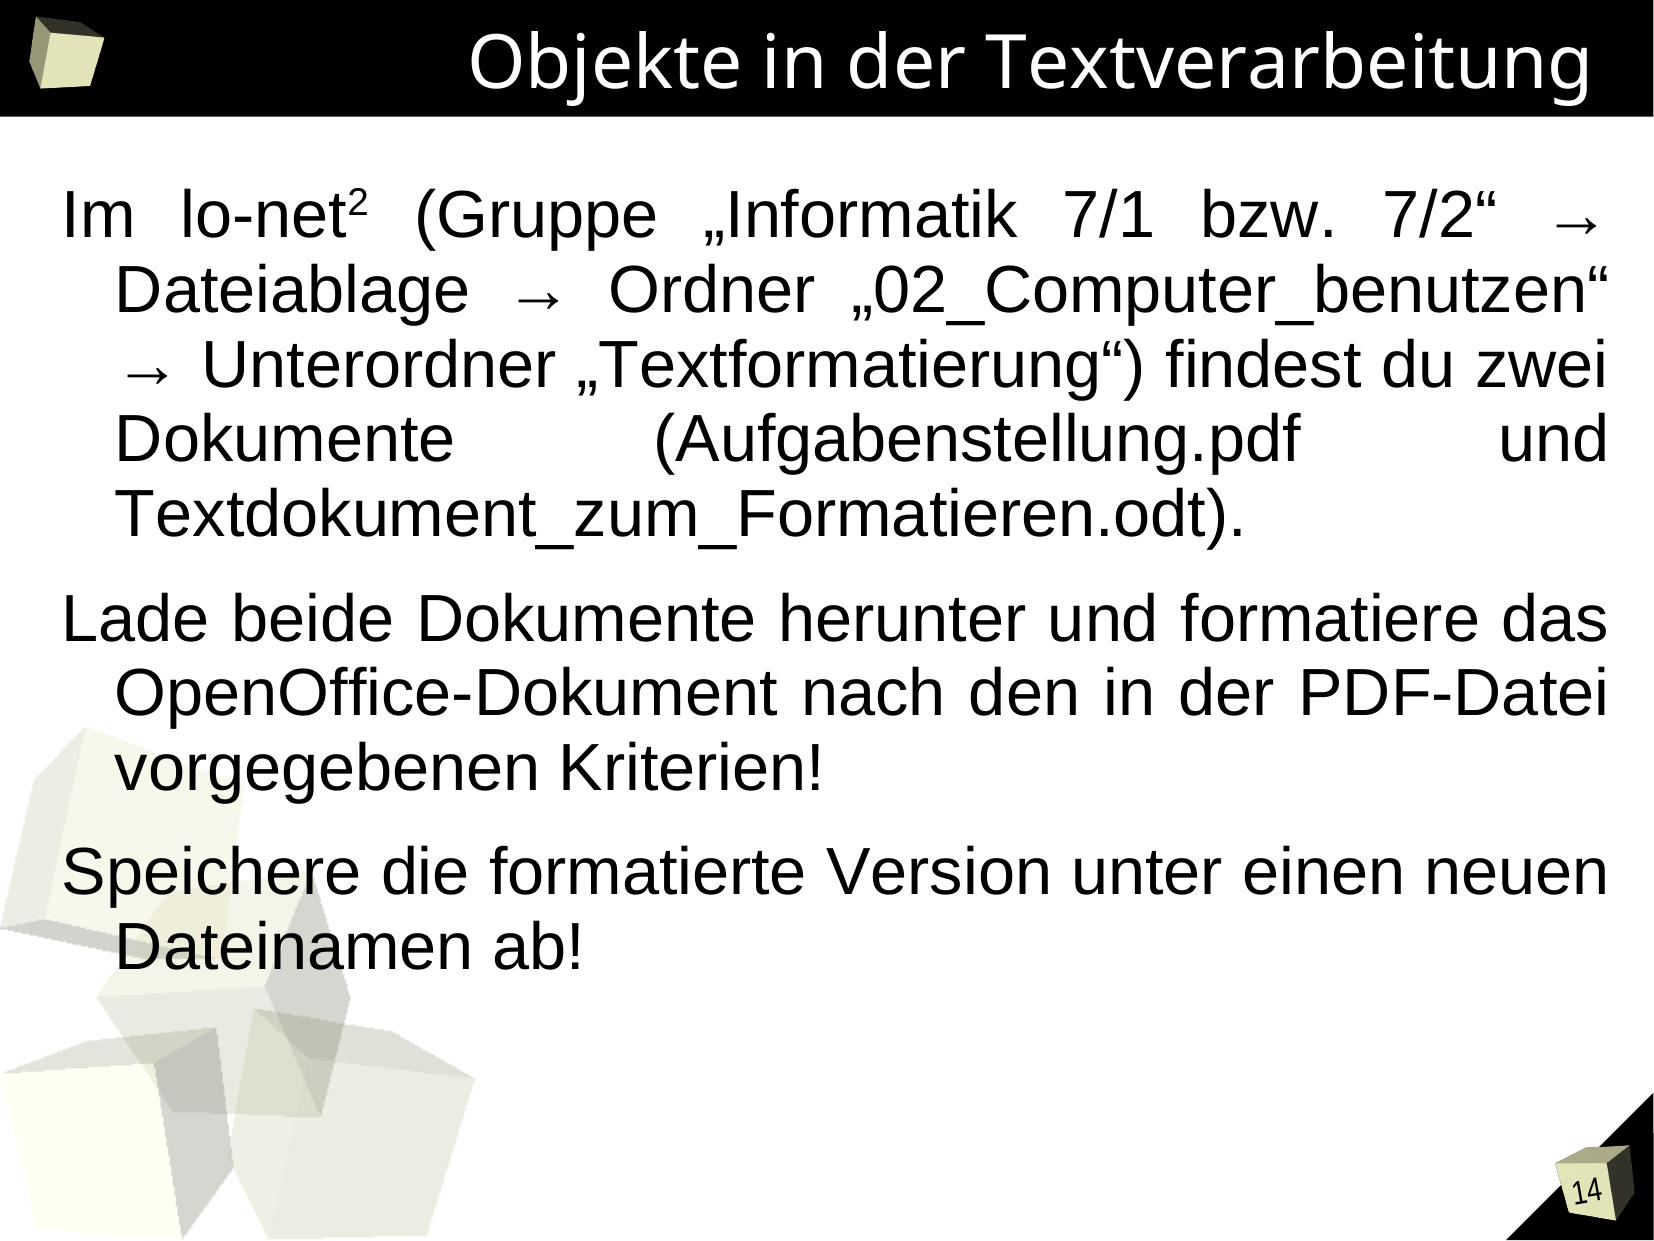

# Objekte in der Textverarbeitung
Im lo-net2 (Gruppe „Informatik 7/1 bzw. 7/2“ → Dateiablage → Ordner „02_Computer_benutzen“ → Unterordner „Textformatierung“) findest du zwei Dokumente (Aufgabenstellung.pdf und Textdokument_zum_Formatieren.odt).
Lade beide Dokumente herunter und formatiere das OpenOffice-Dokument nach den in der PDF-Datei vorgegebenen Kriterien!
Speichere die formatierte Version unter einen neuen Dateinamen ab!